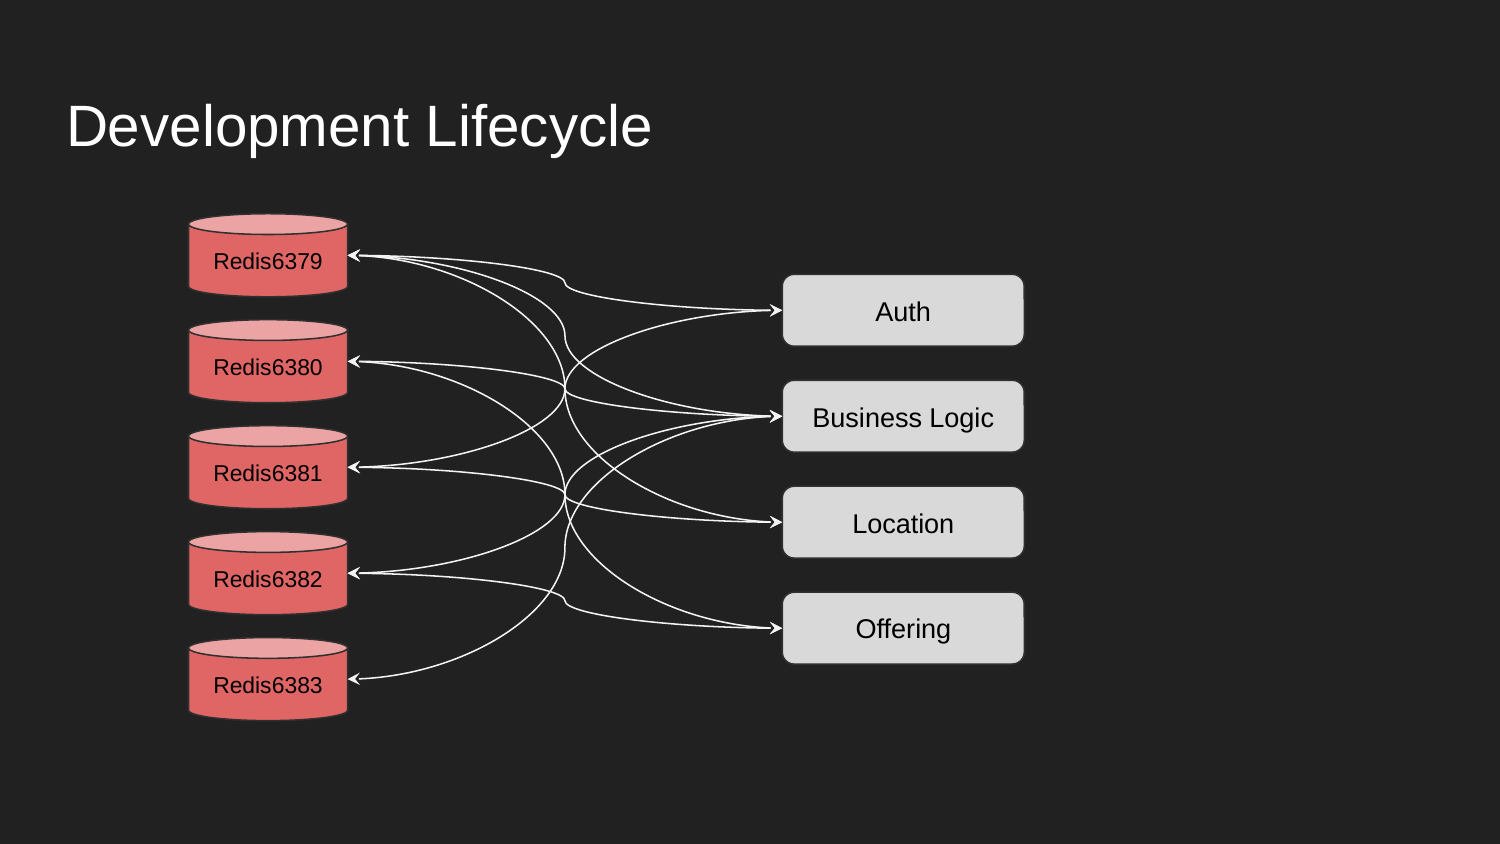

# Development Lifecycle
Redis6379
Auth
Redis6380
Business Logic
Redis6381
Location
Redis6382
Offering
Redis6383